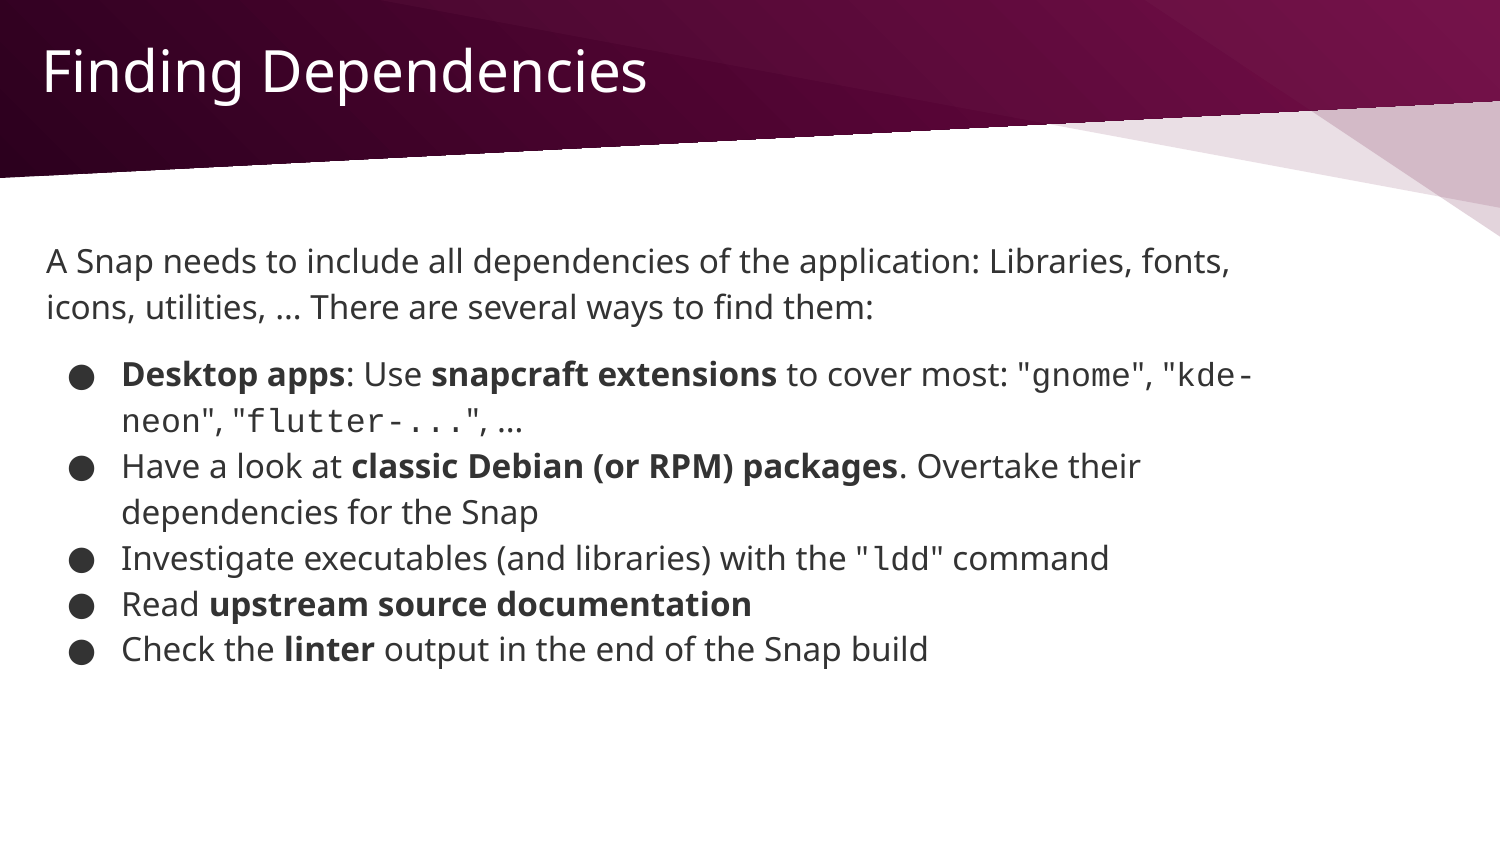

Finding Dependencies
# A Snap needs to include all dependencies of the application: Libraries, fonts, icons, utilities, … There are several ways to find them:
Desktop apps: Use snapcraft extensions to cover most: "gnome", "kde-neon", "flutter-...", …
Have a look at classic Debian (or RPM) packages. Overtake their dependencies for the Snap
Investigate executables (and libraries) with the "ldd" command
Read upstream source documentation
Check the linter output in the end of the Snap build